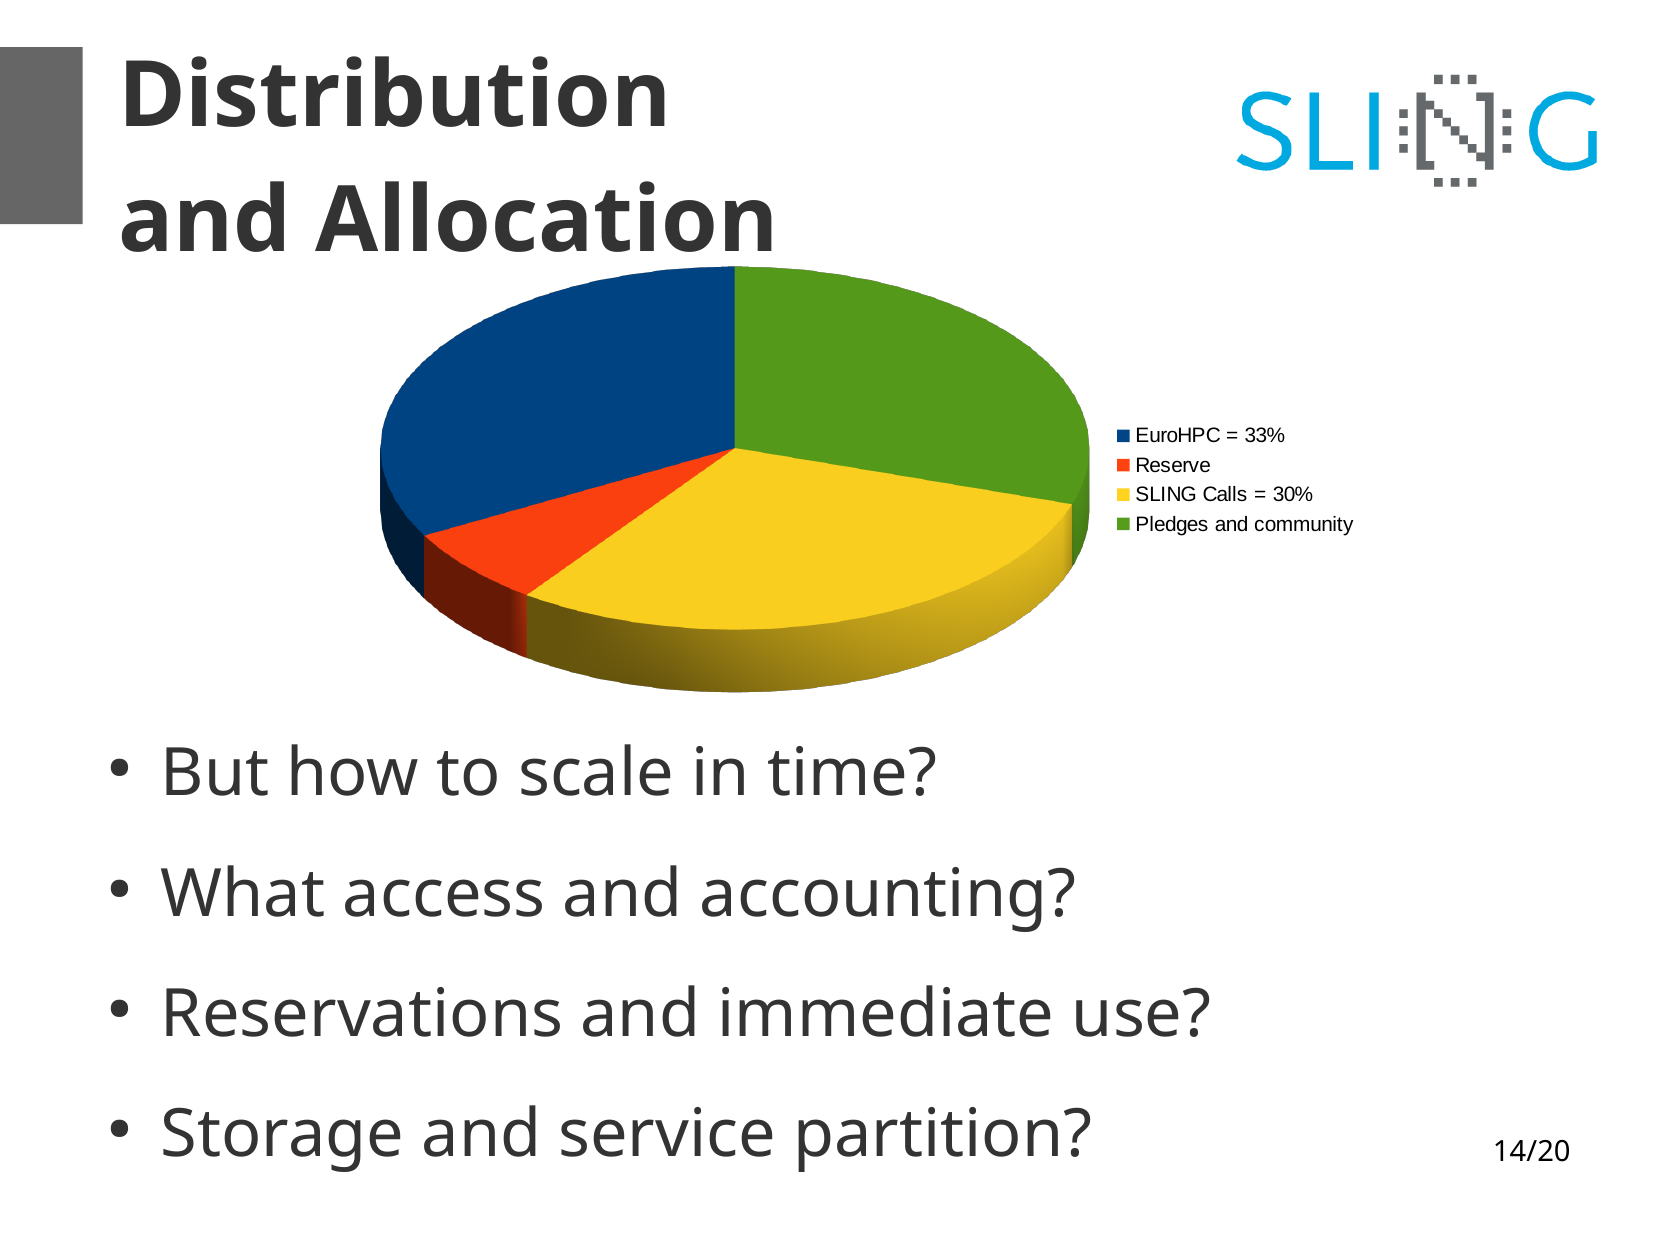

# Distribution and Allocation
[unsupported chart]
But how to scale in time?
What access and accounting?
Reservations and immediate use?
Storage and service partition?
14